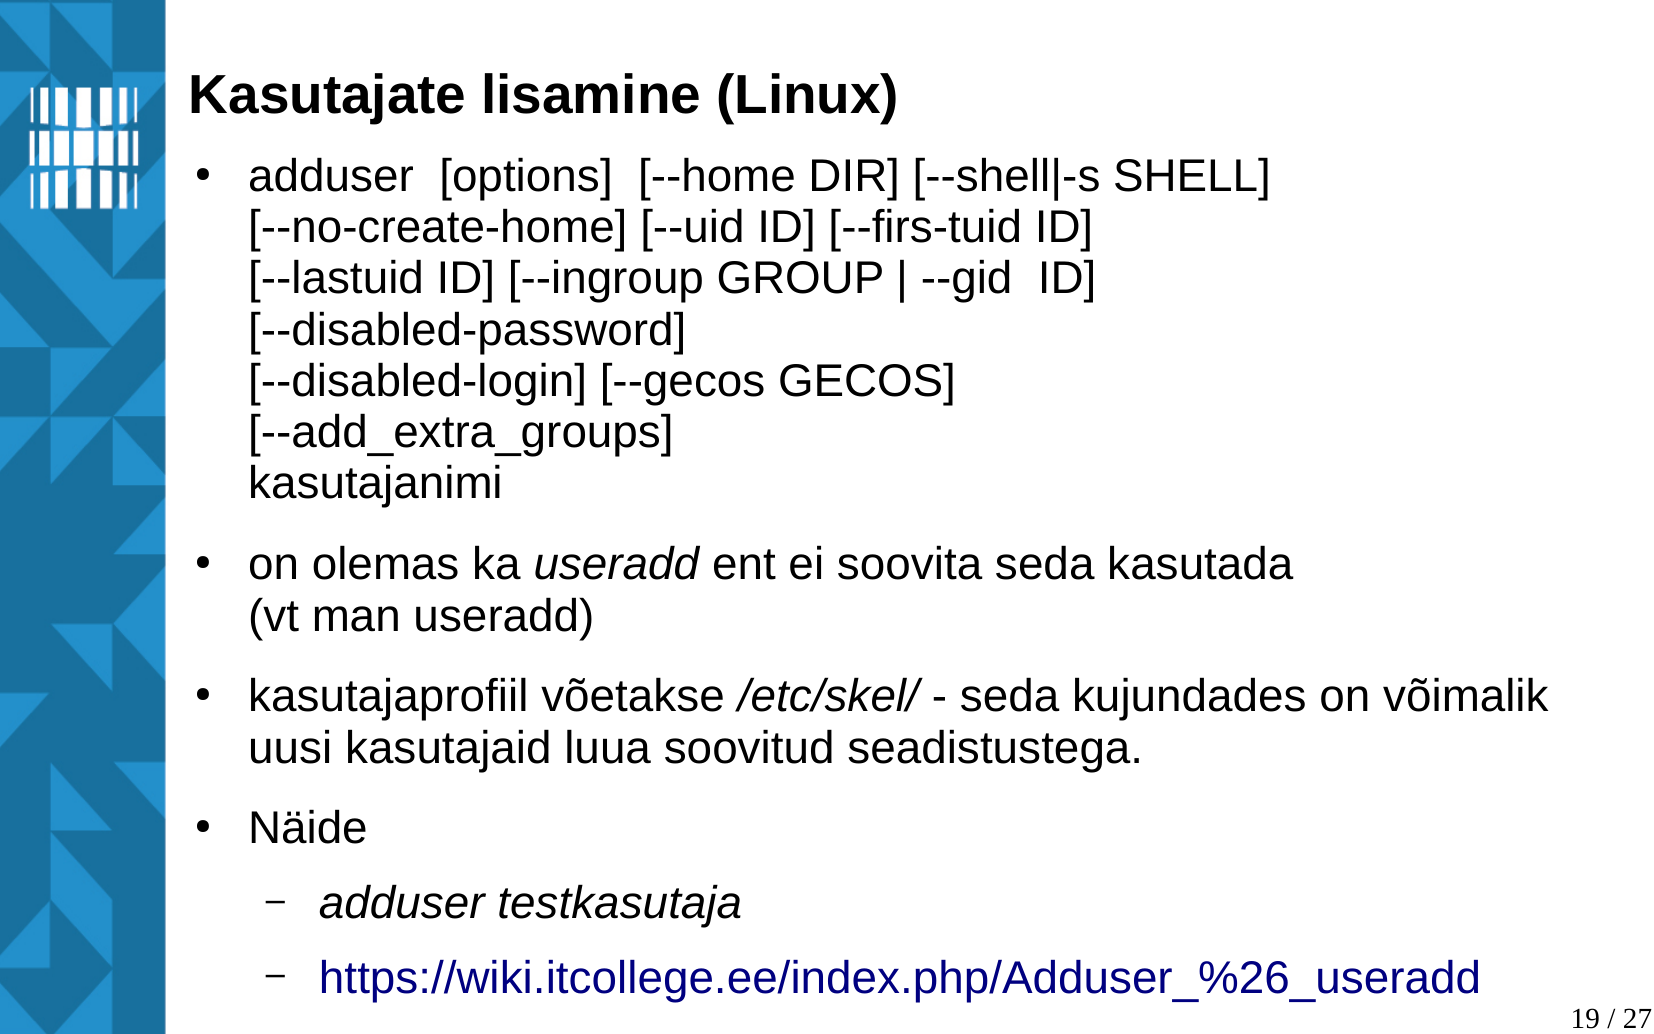

# Kasutajate lisamine (Linux)
adduser [options] [--home DIR] [--shell|-s SHELL]
[--no-create-home] [--uid ID] [--firs‐tuid ID]
[--lastuid ID] [--ingroup GROUP | --gid ID]
[--disabled-password]
[--disabled-login] [--gecos GECOS]
[--add_extra_groups]
kasutajanimi
on olemas ka useradd ent ei soovita seda kasutada
(vt man useradd)
kasutajaprofiil võetakse /etc/skel/ - seda kujundades on võimalik uusi kasutajaid luua soovitud seadistustega.
Näide
adduser testkasutaja
https://wiki.itcollege.ee/index.php/Adduser_%26_useradd
19